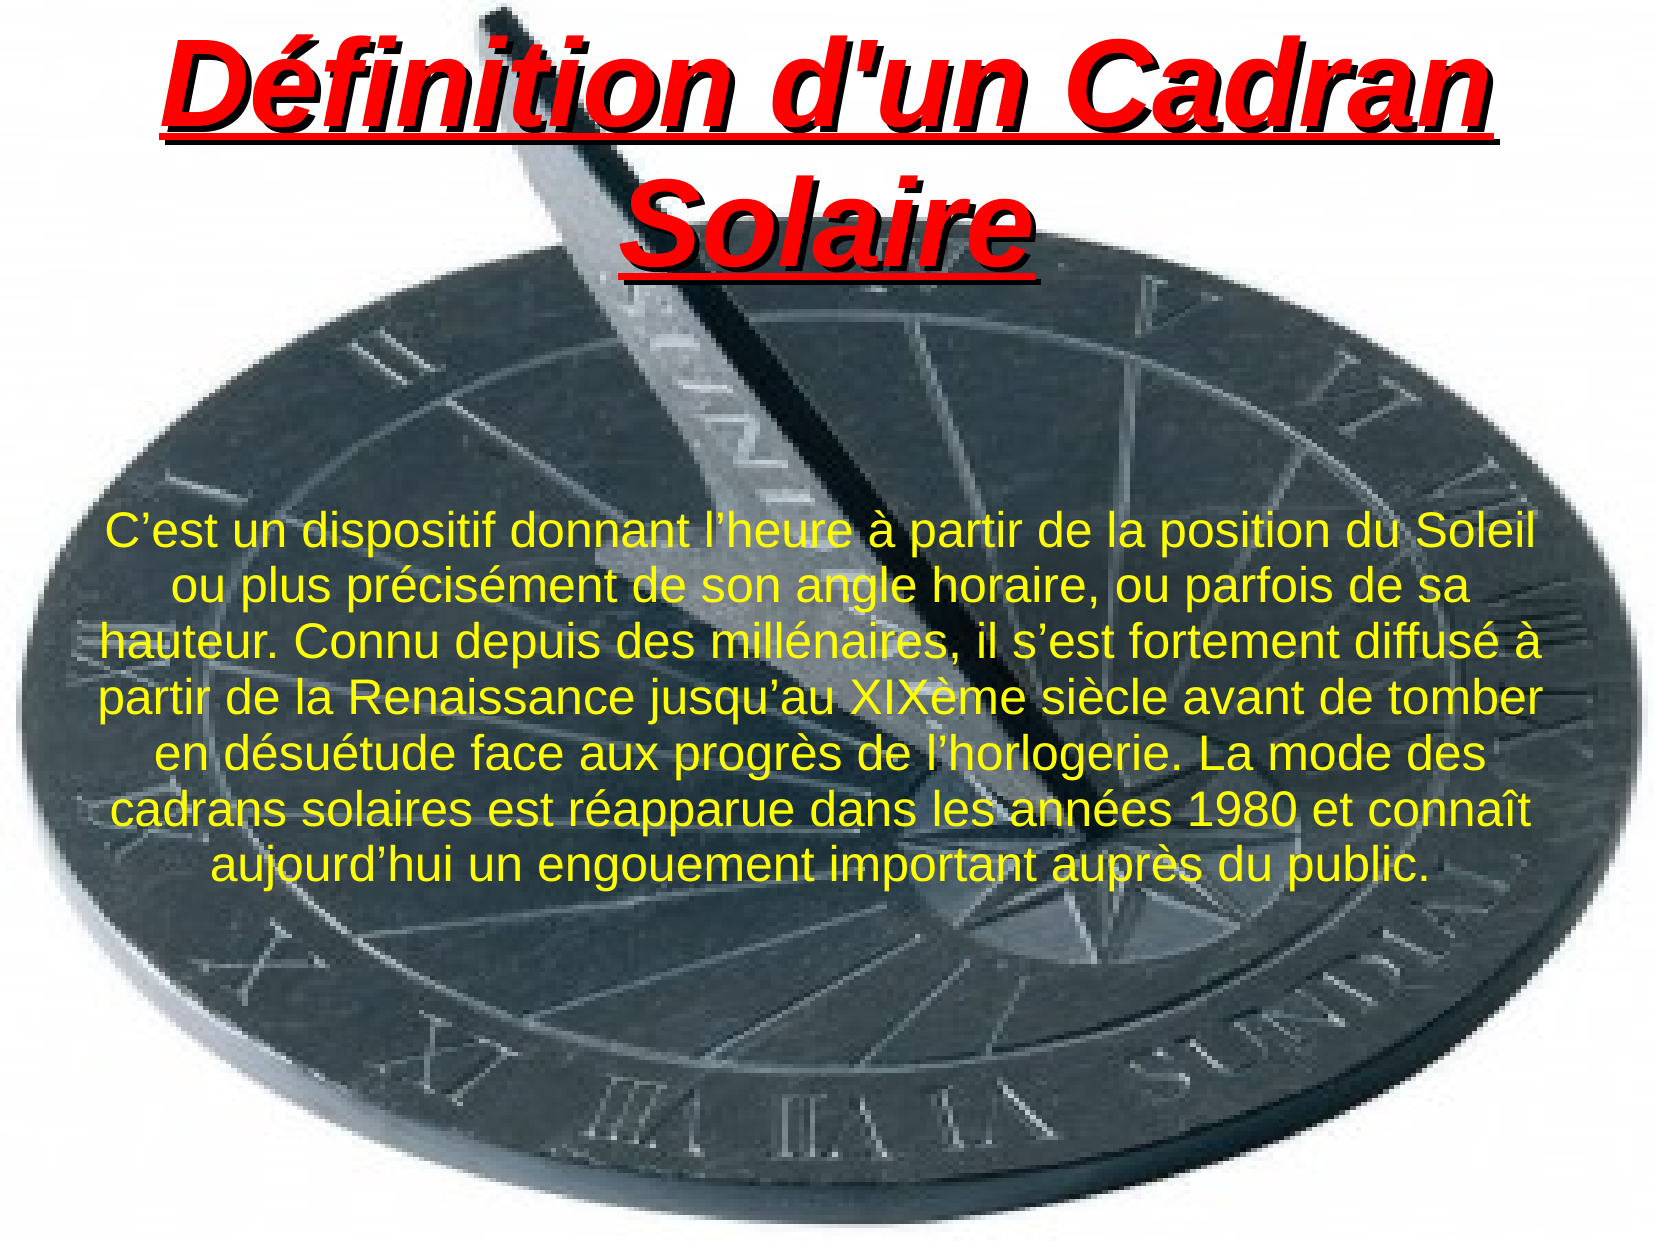

# Définition d'un Cadran Solaire
C’est un dispositif donnant l’heure à partir de la position du Soleil ou plus précisément de son angle horaire, ou parfois de sa hauteur. Connu depuis des millénaires, il s’est fortement diffusé à partir de la Renaissance jusqu’au XIXème siècle avant de tomber en désuétude face aux progrès de l’horlogerie. La mode des cadrans solaires est réapparue dans les années 1980 et connaît aujourd’hui un engouement important auprès du public.